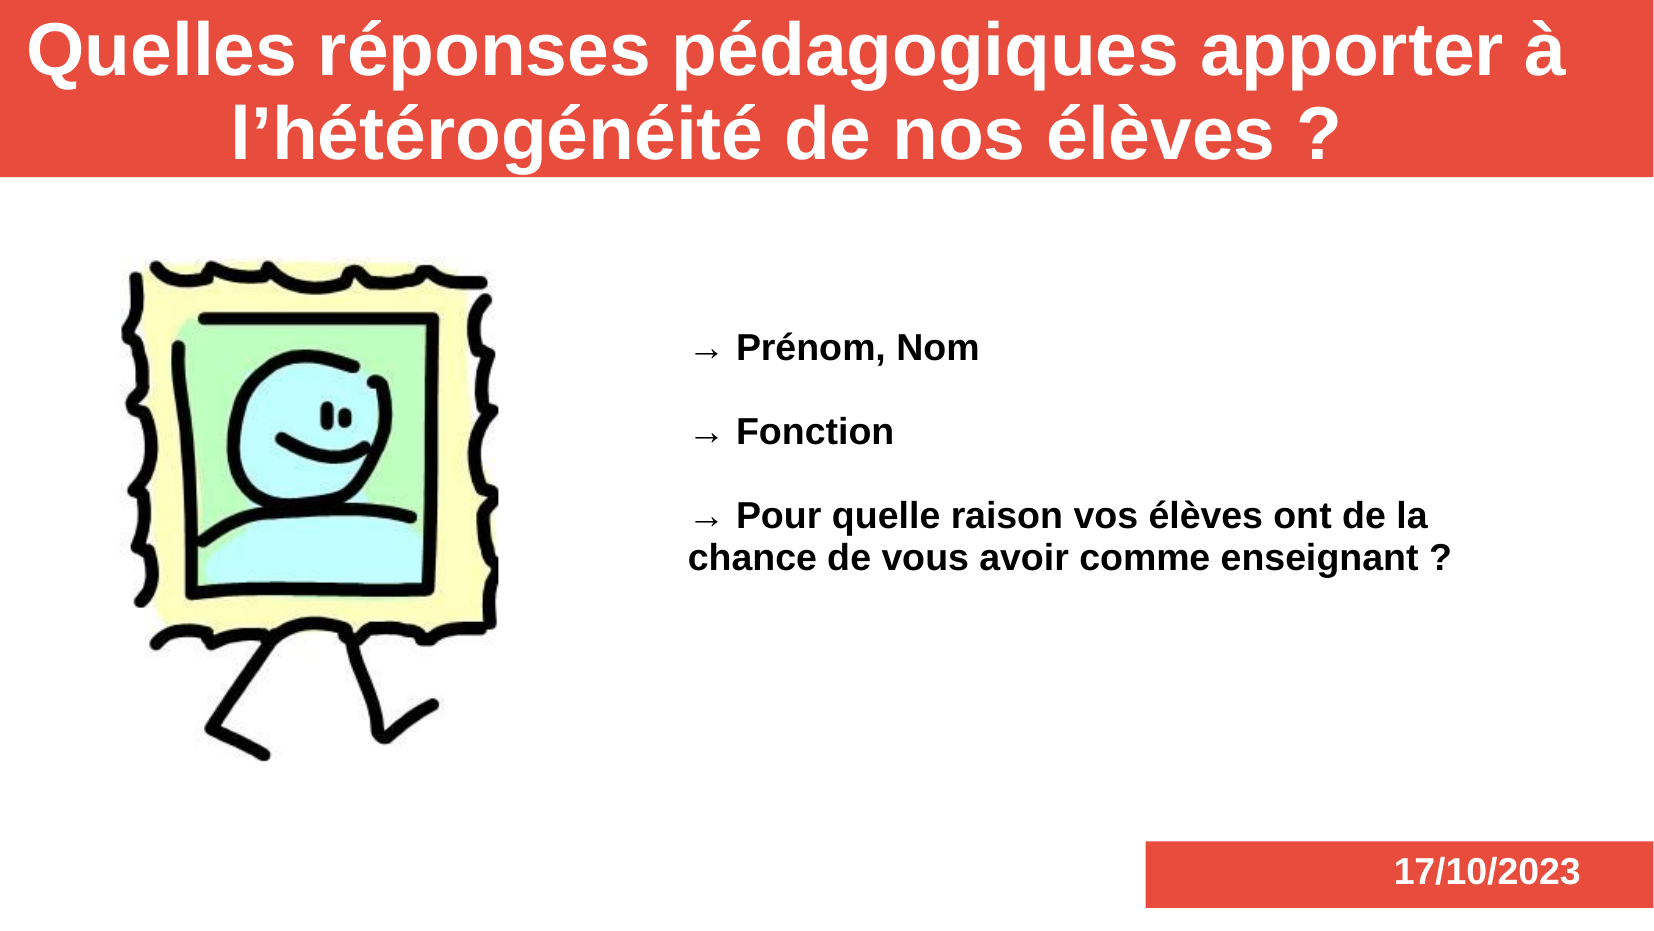

Quelles réponses pédagogiques apporter à l’hétérogénéité de nos élèves ?
→ Prénom, Nom
→ Fonction
→ Pour quelle raison vos élèves ont de la chance de vous avoir comme enseignant ?